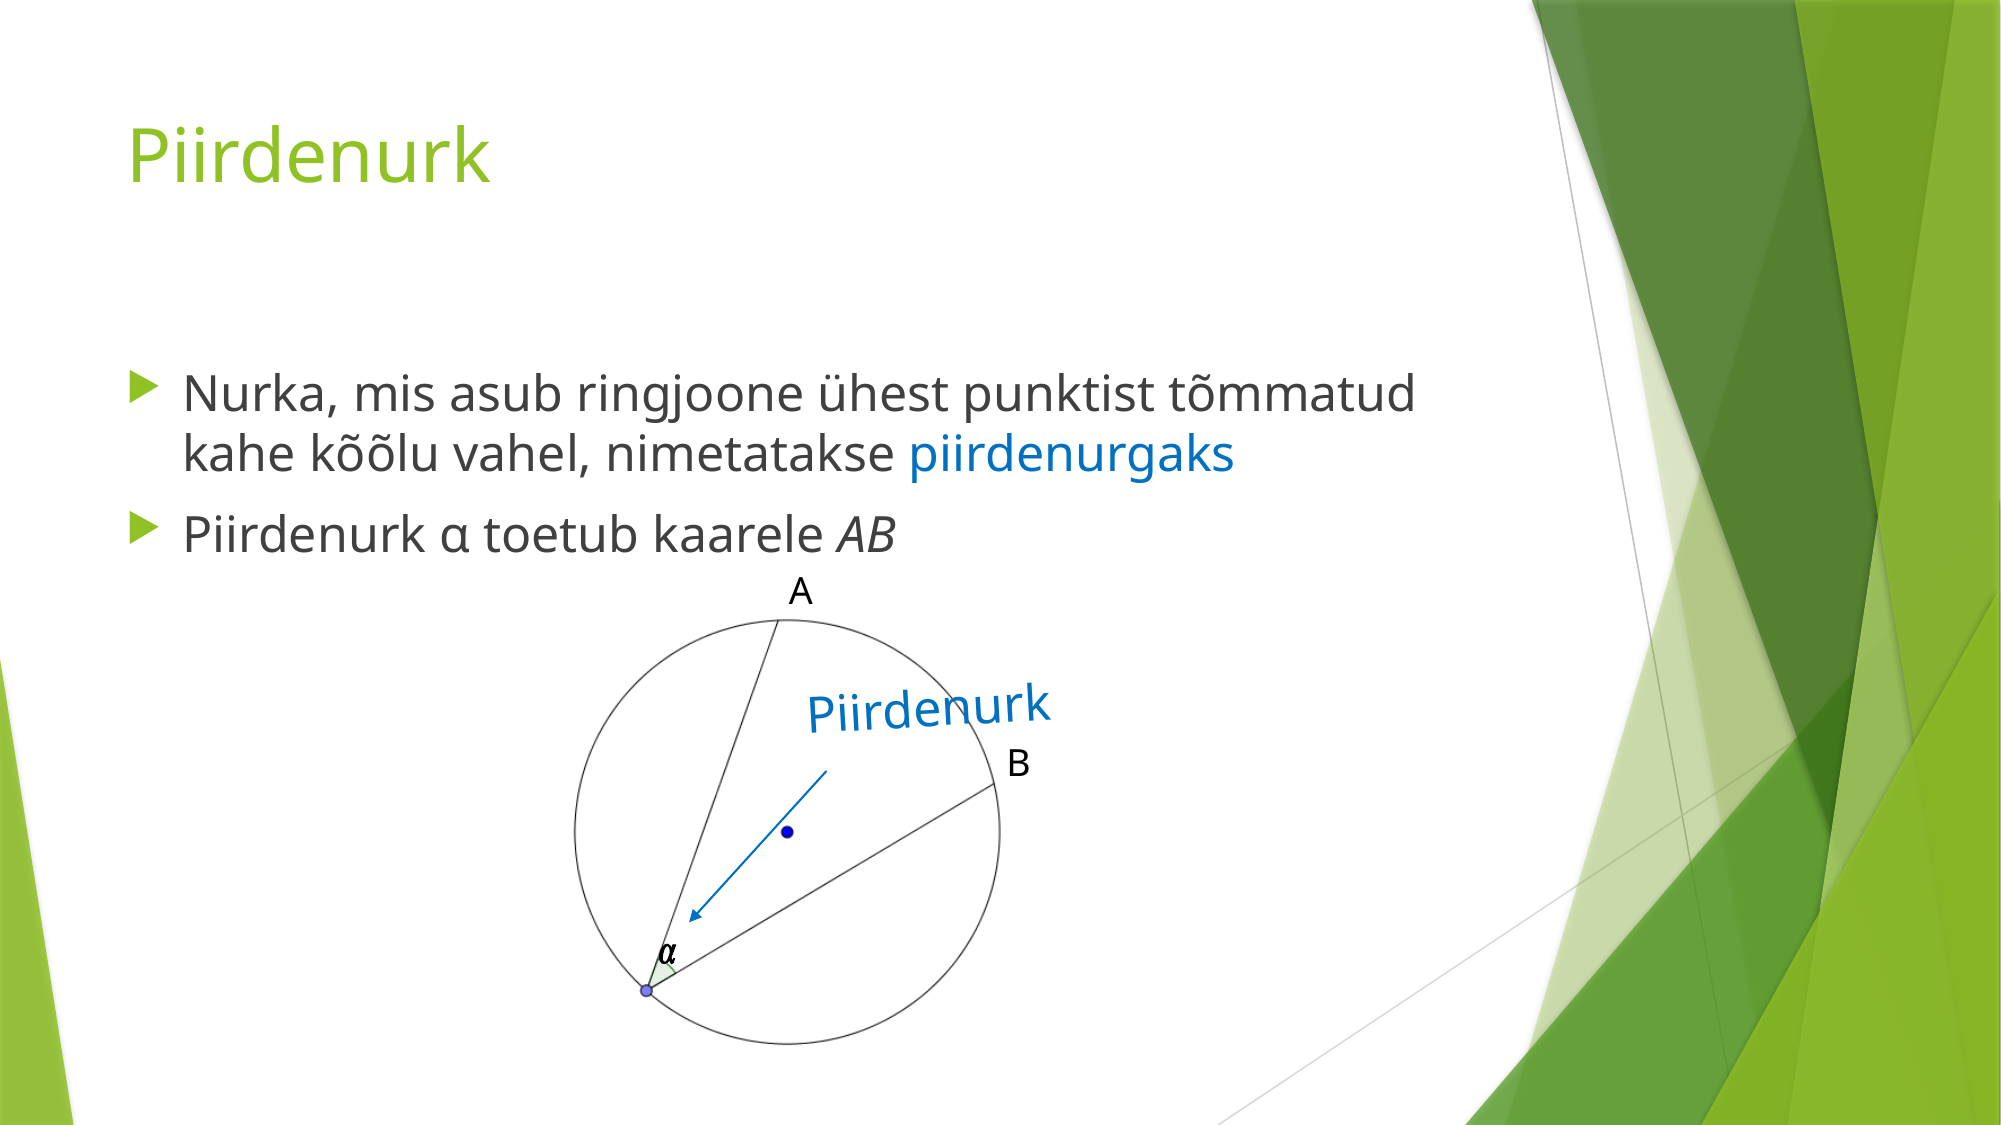

# Piirdenurk
Nurka, mis asub ringjoone ühest punktist tõmmatud kahe kõõlu vahel, nimetatakse piirdenurgaks
Piirdenurk α toetub kaarele AB
A
Piirdenurk
B